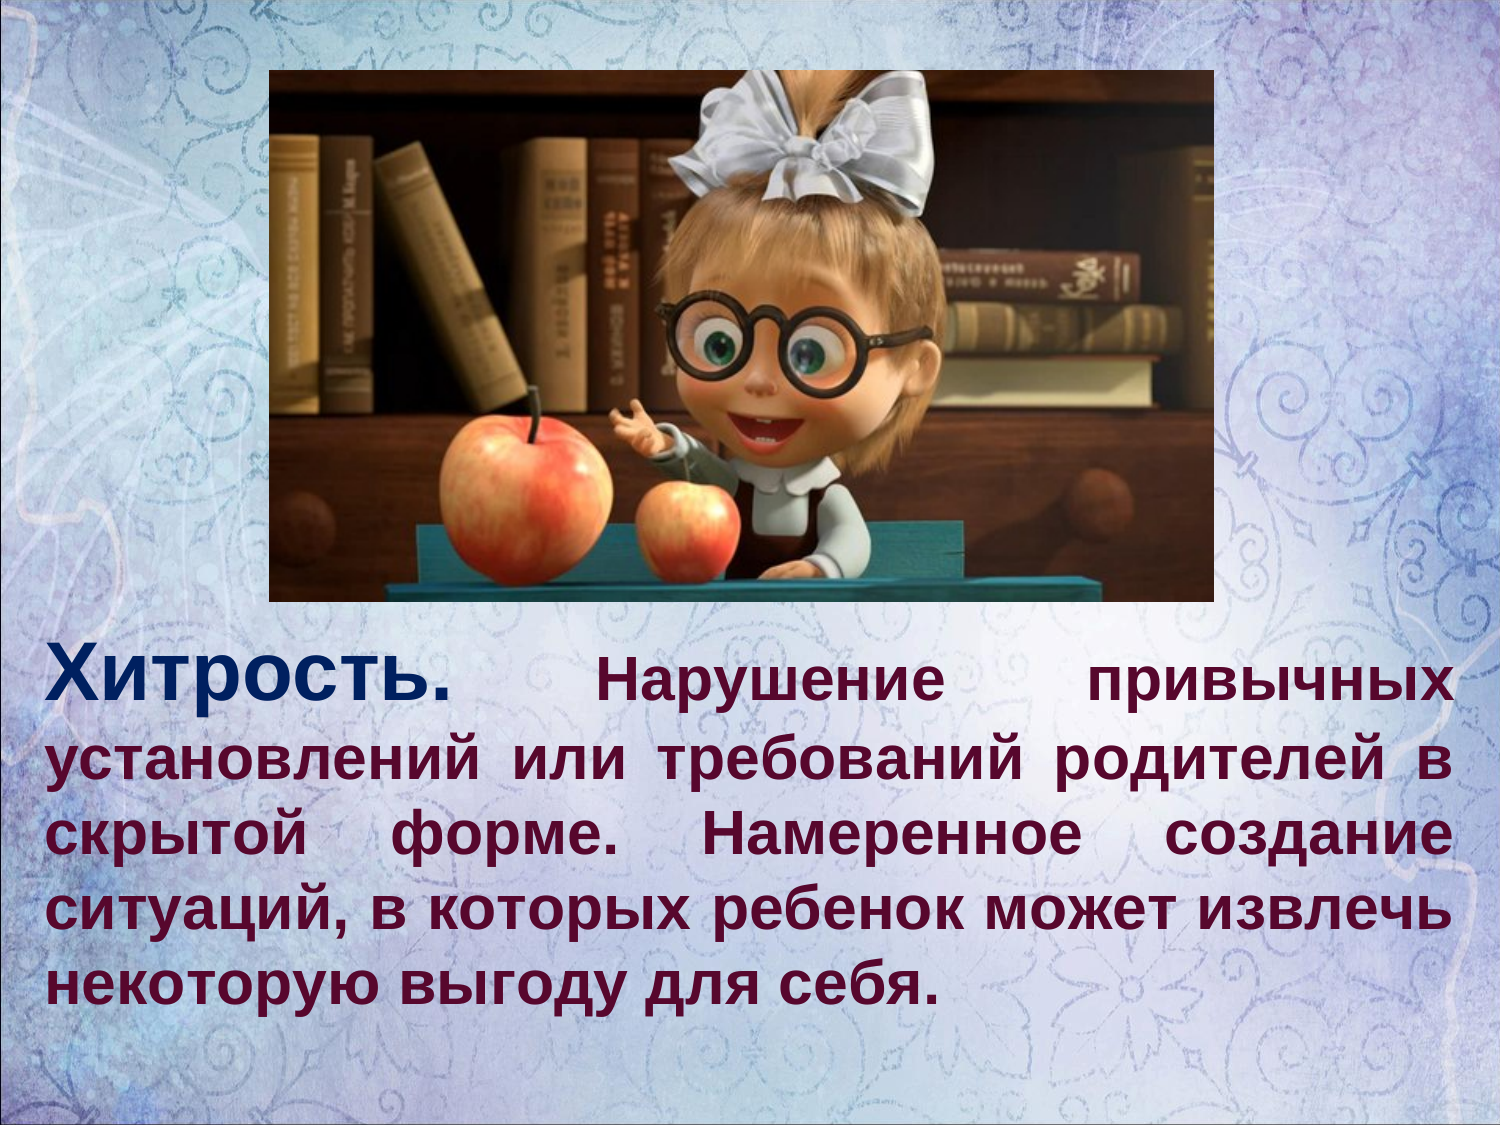

Хитрость. Нарушение привычных установлений или требований родителей в скрытой форме. Намеренное создание ситуаций, в которых ребенок может извлечь некоторую выгоду для себя.